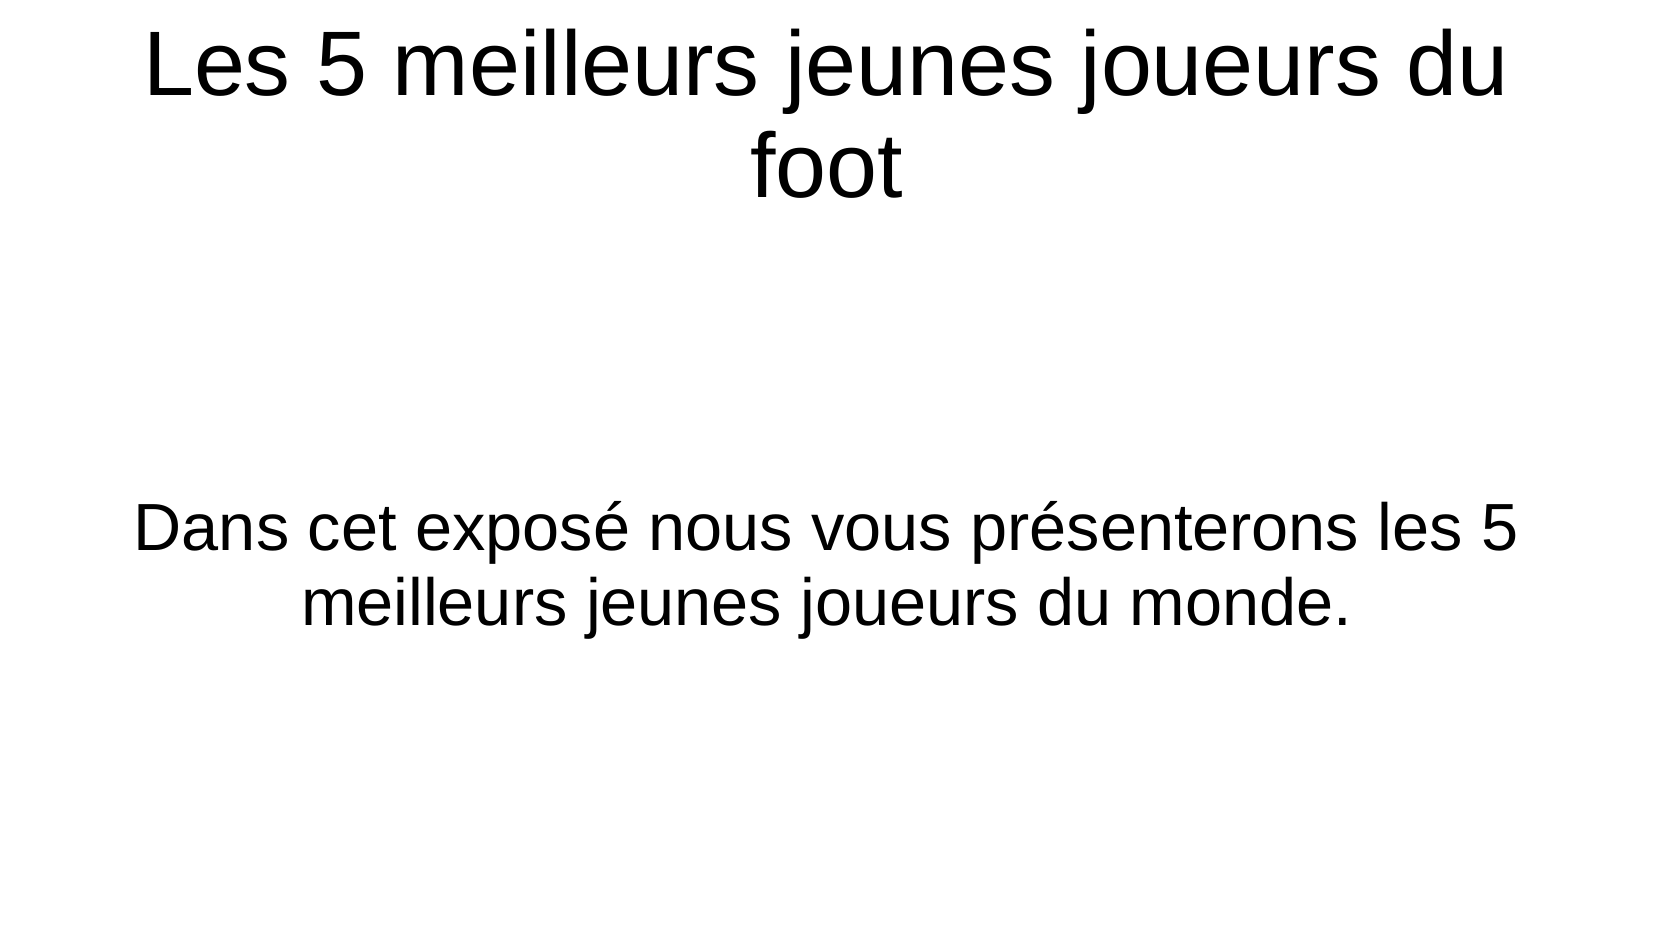

# Les 5 meilleurs jeunes joueurs du foot
Dans cet exposé nous vous présenterons les 5 meilleurs jeunes joueurs du monde.